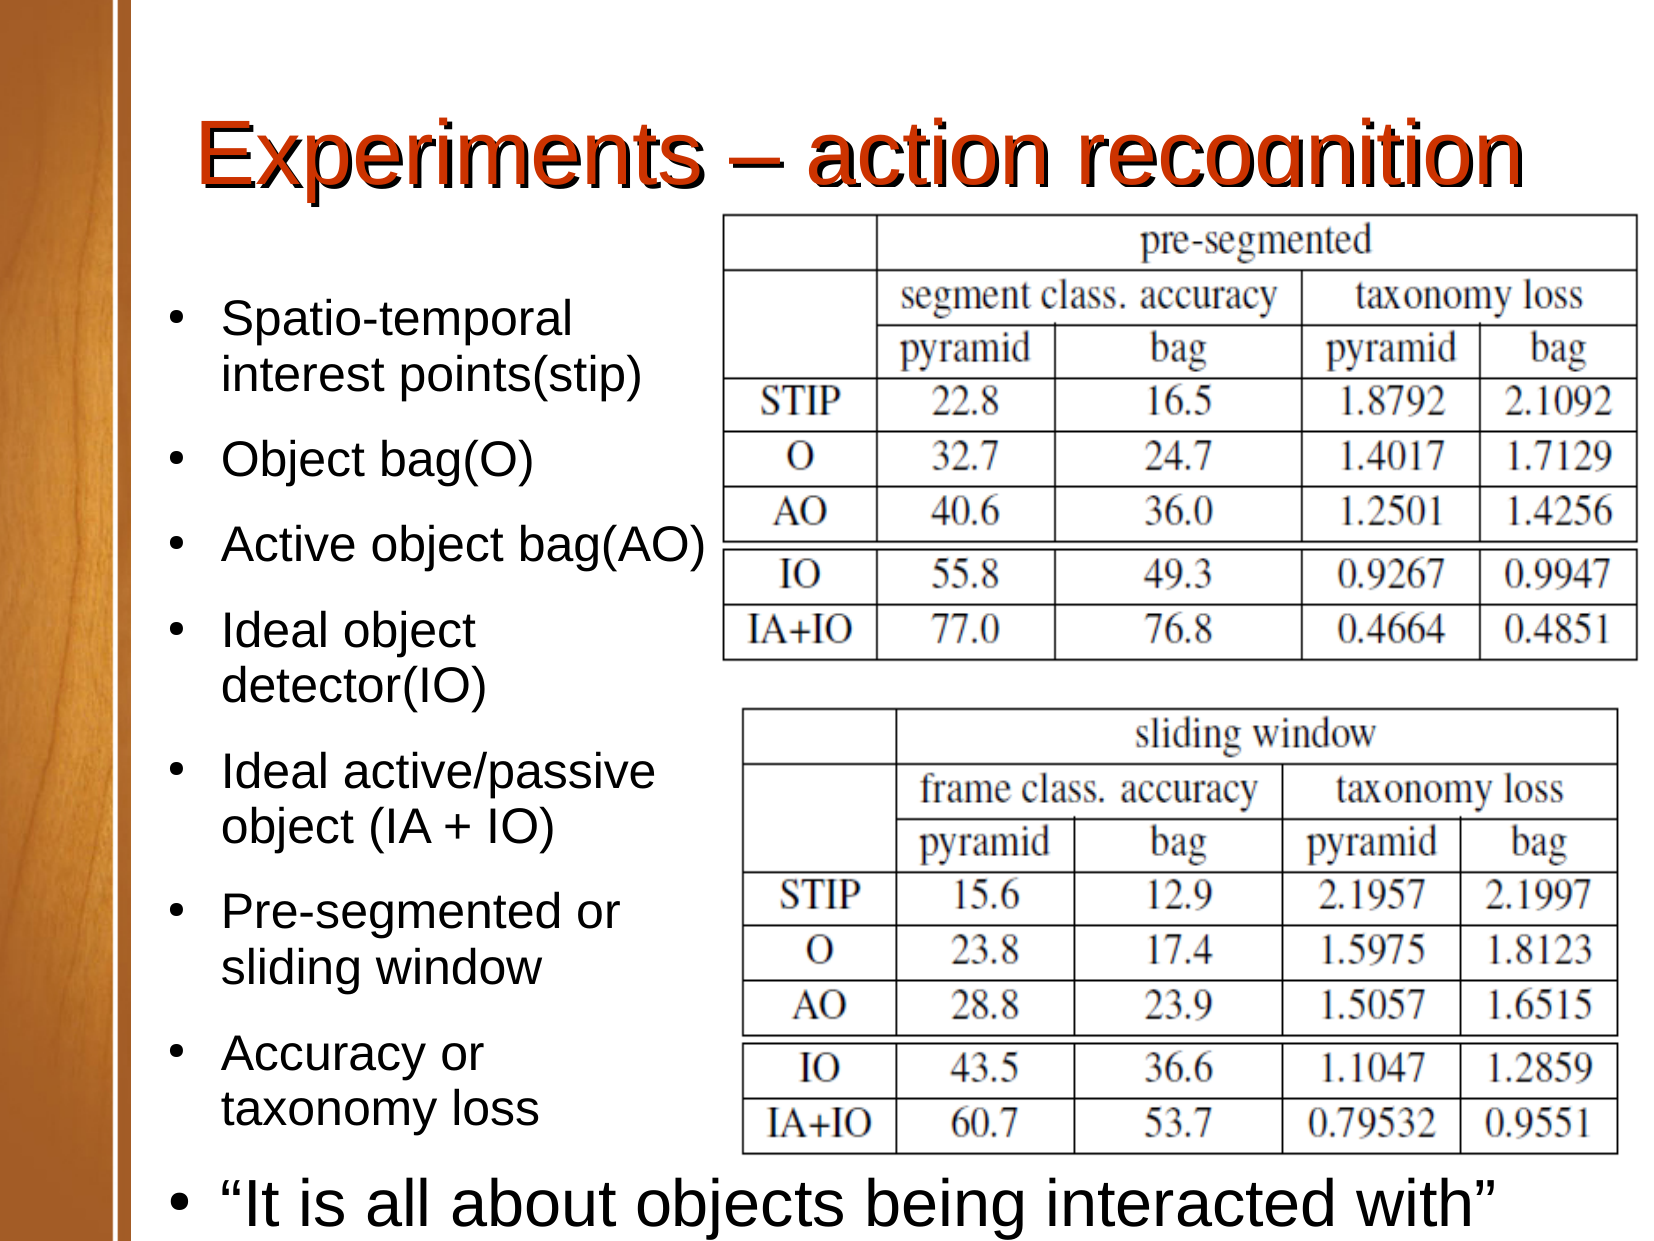

# Experiments – action recognition
Spatio-temporal
interest points(stip)
Object bag(O)
Active object bag(AO)
Ideal object
detector(IO)
Ideal active/passive
object (IA + IO)
Pre-segmented or
sliding window
Accuracy or
taxonomy loss
“It is all about objects being interacted with”